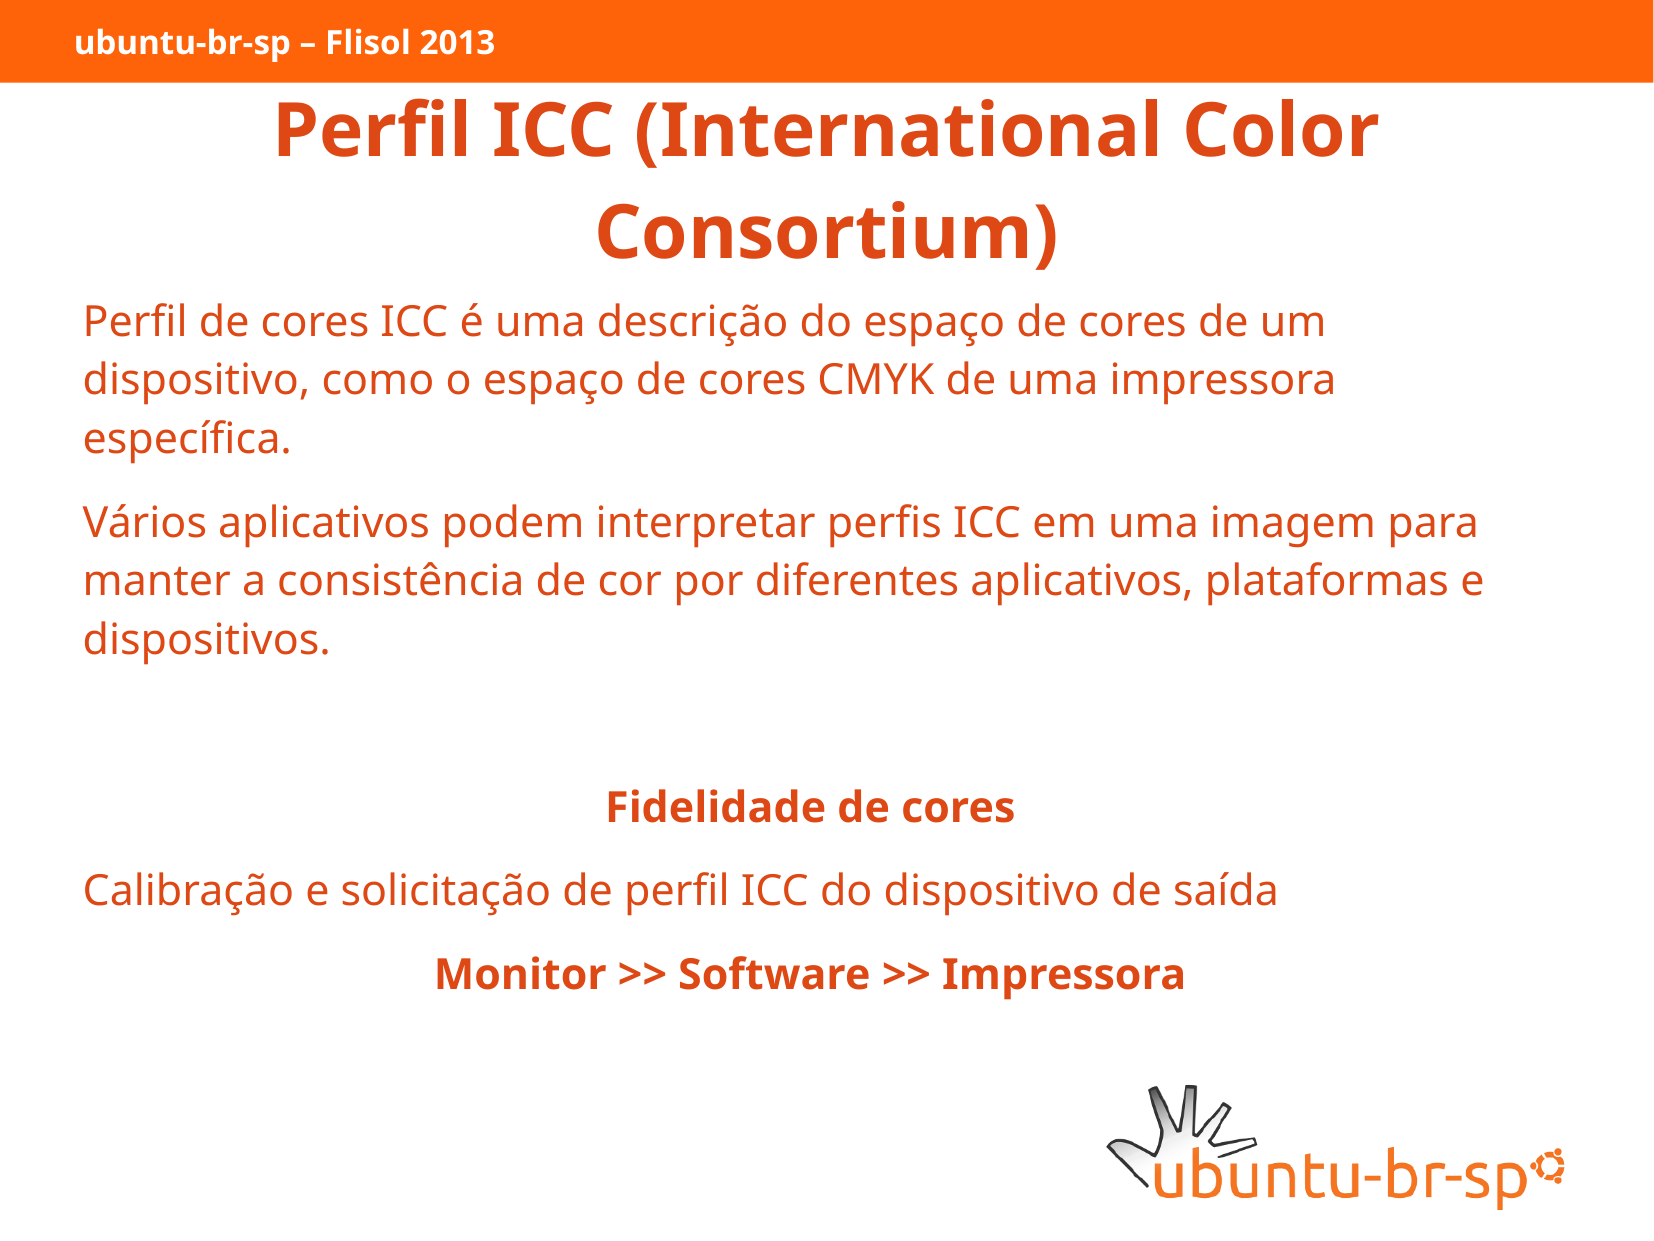

# Perfil ICC (International Color Consortium)
Perfil de cores ICC é uma descrição do espaço de cores de um dispositivo, como o espaço de cores CMYK de uma impressora específica.
Vários aplicativos podem interpretar perfis ICC em uma imagem para manter a consistência de cor por diferentes aplicativos, plataformas e dispositivos.
Fidelidade de cores
Calibração e solicitação de perfil ICC do dispositivo de saída
Monitor >> Software >> Impressora